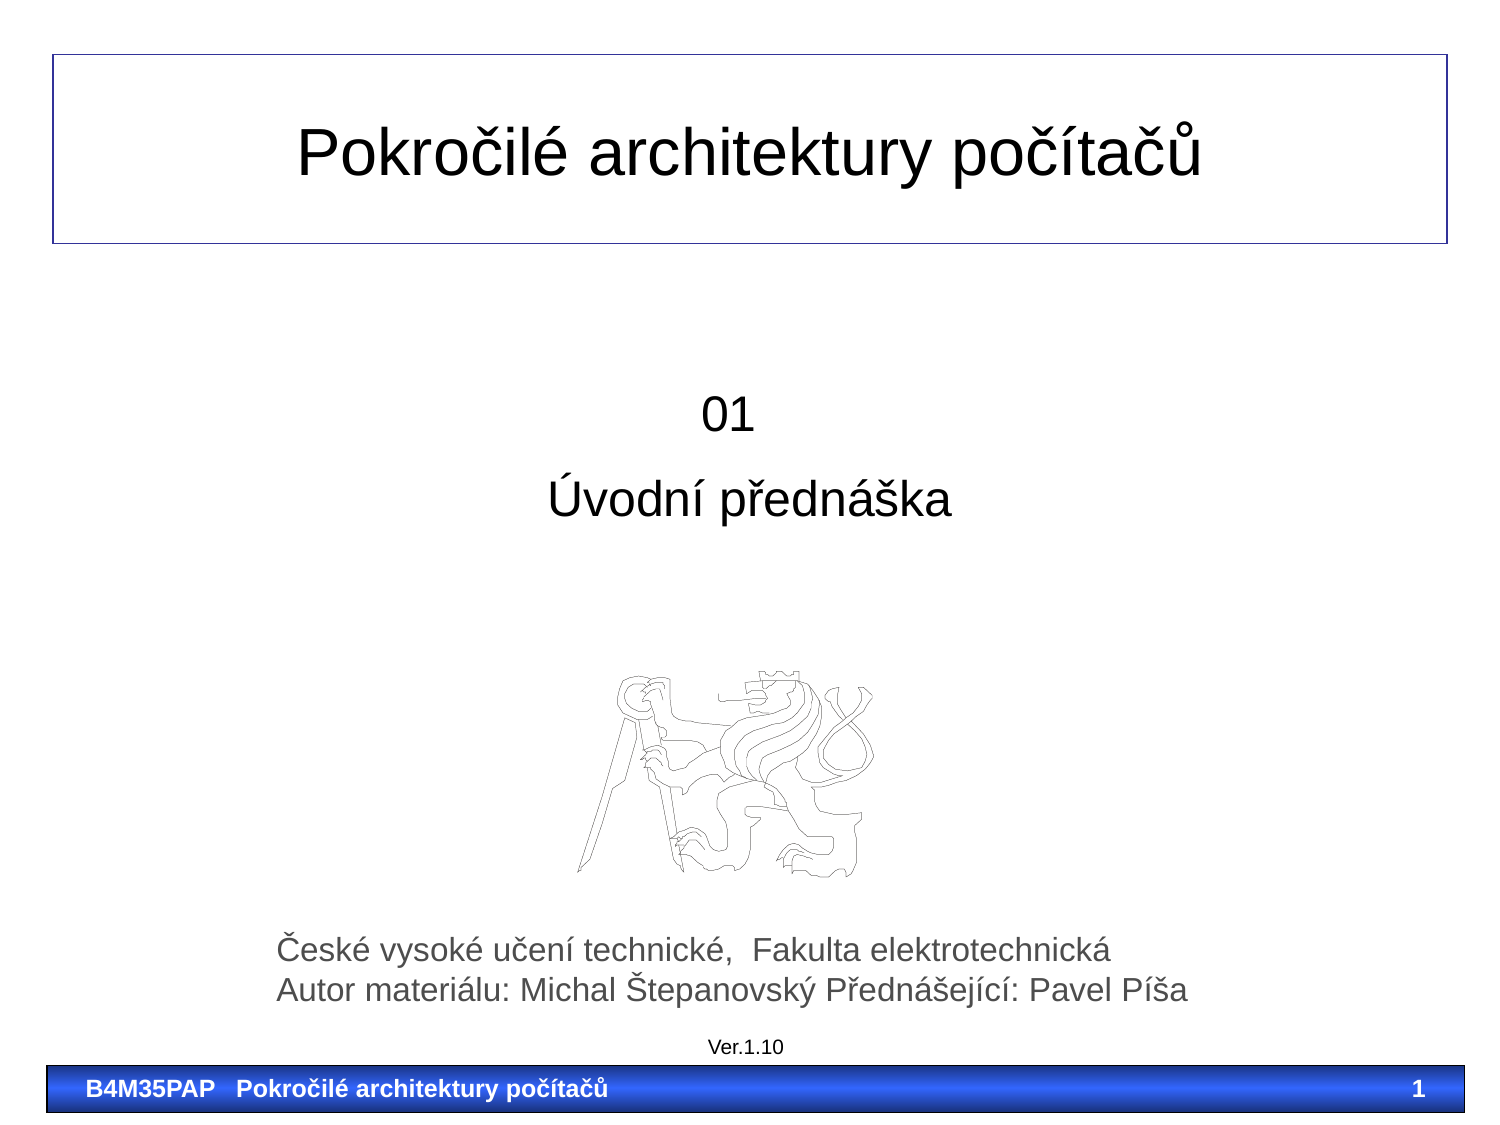

Pokročilé architektury počítačů
01
Úvodní přednáška
České vysoké učení technické, Fakulta elektrotechnická
Autor materiálu: Michal Štepanovský Přednášející: Pavel Píša
Ver.1.10
B4M35PAP Pokročilé architektury počítačů